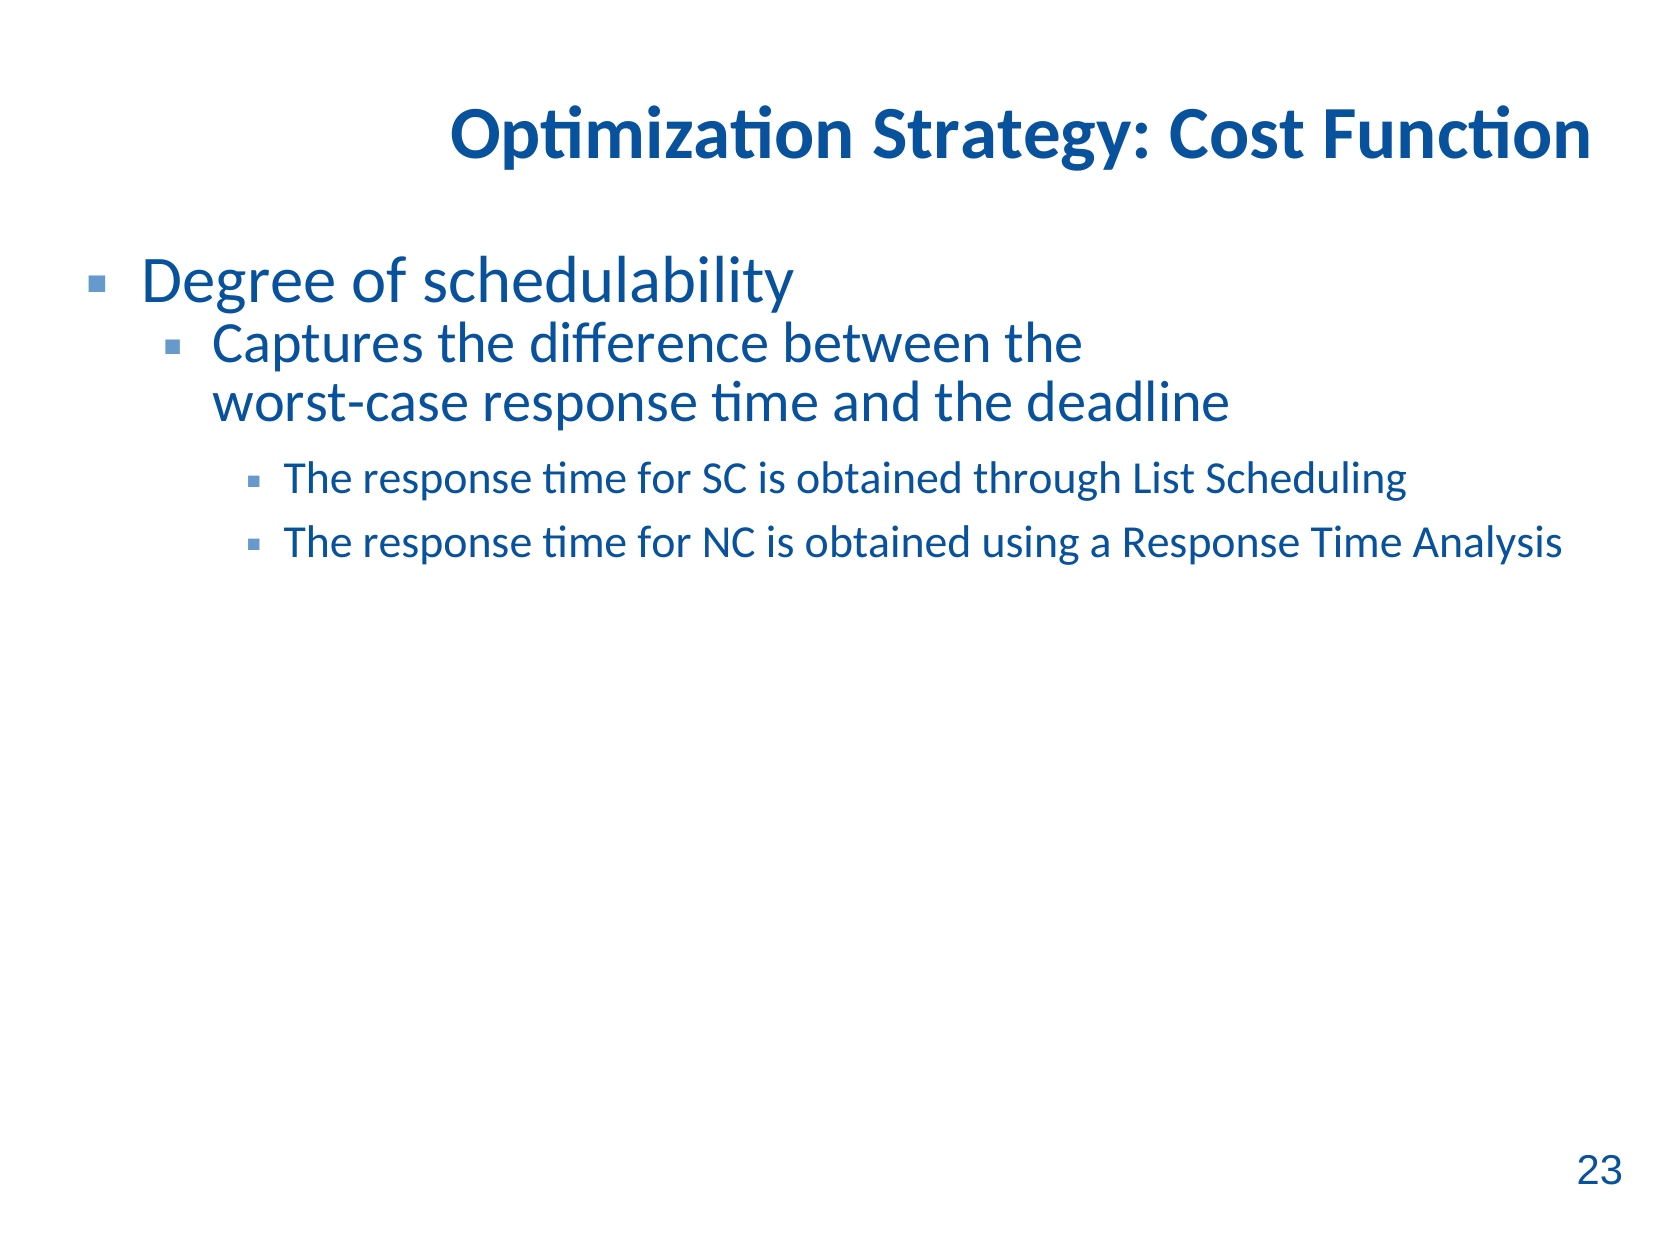

# Optimization Strategy: Cost Function
Degree of schedulability
Captures the difference between the
worst-case response time and the deadline
The response time for SC is obtained through List Scheduling
The response time for NC is obtained using a Response Time Analysis